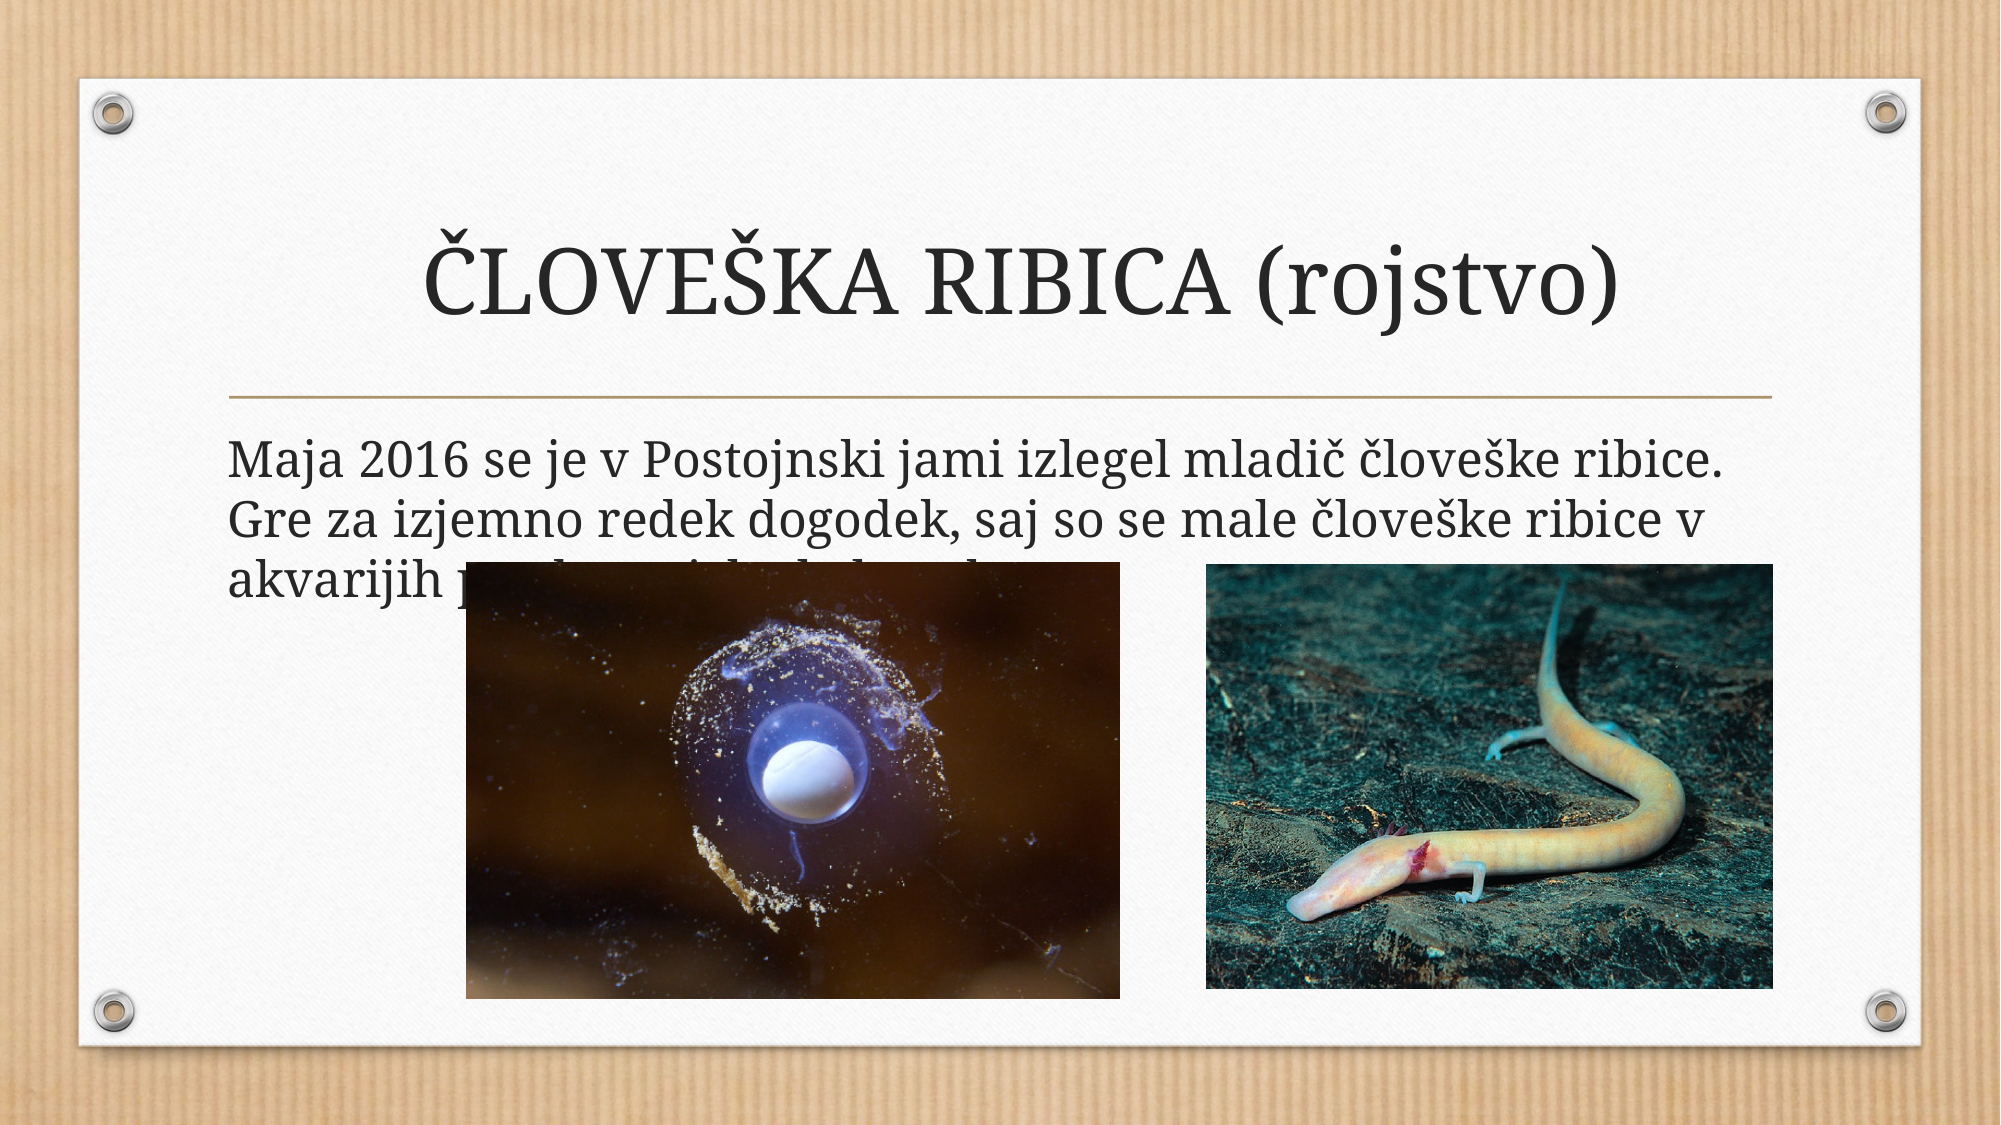

# ČLOVEŠKA RIBICA (rojstvo)
Maja 2016 se je v Postojnski jami izlegel mladič človeške ribice. Gre za izjemno redek dogodek, saj so se male človeške ribice v akvarijih pred tem izlegle le enkrat.